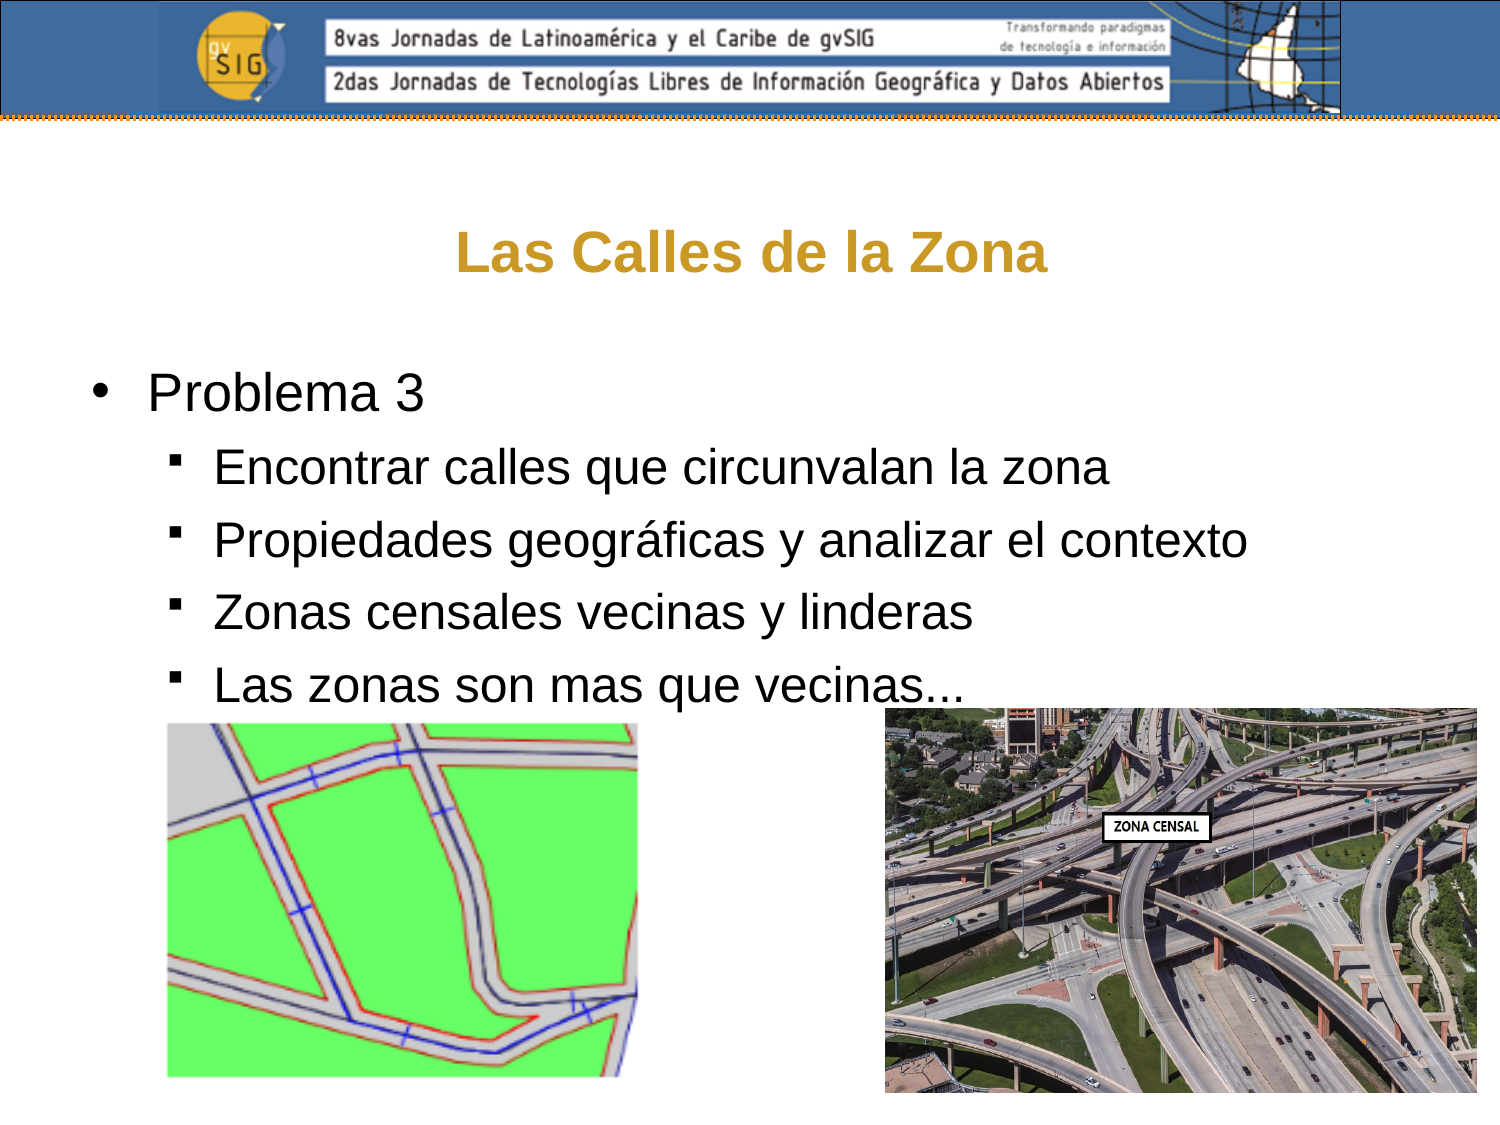

# Las Calles de la Zona
Problema 3
Encontrar calles que circunvalan la zona
Propiedades geográficas y analizar el contexto
Zonas censales vecinas y linderas
Las zonas son mas que vecinas...